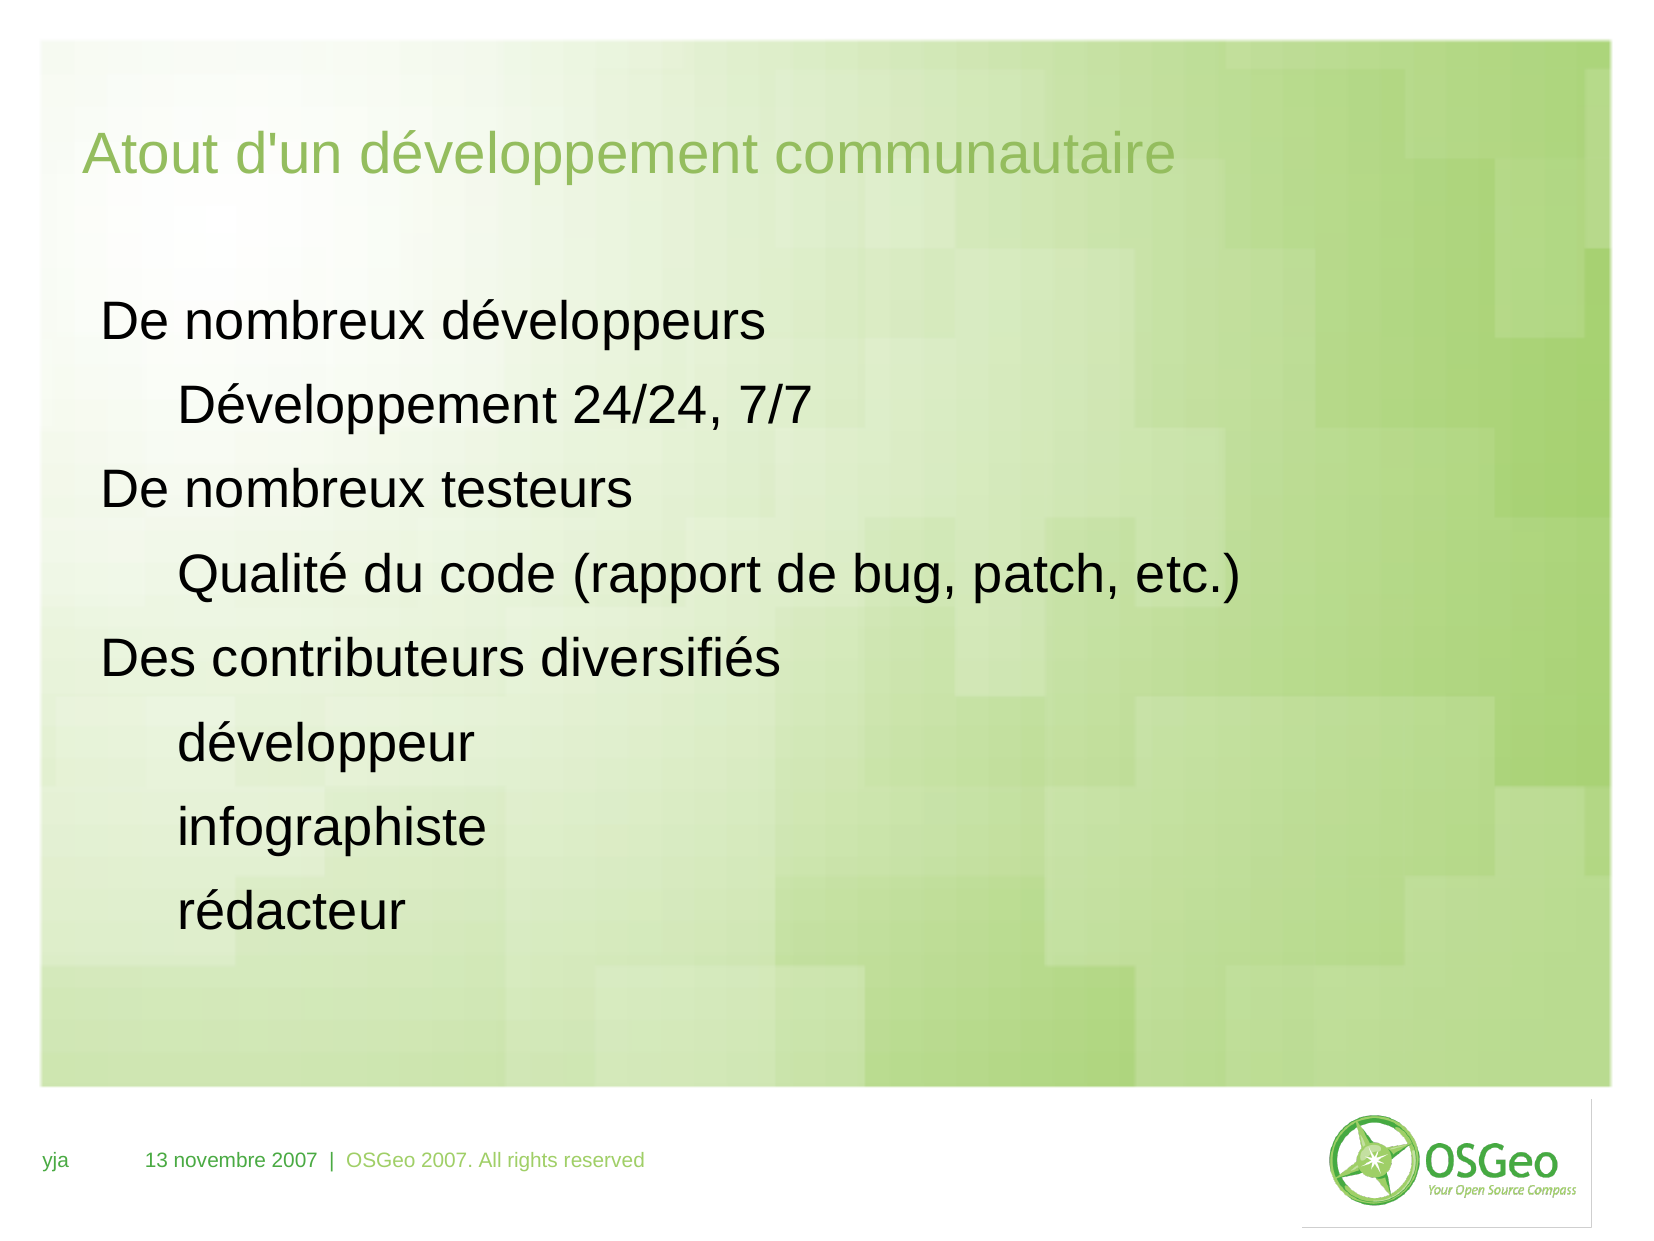

# Atout d'un développement communautaire
De nombreux développeurs
Développement 24/24, 7/7
De nombreux testeurs
Qualité du code (rapport de bug, patch, etc.)
Des contributeurs diversifiés
développeur
infographiste
rédacteur